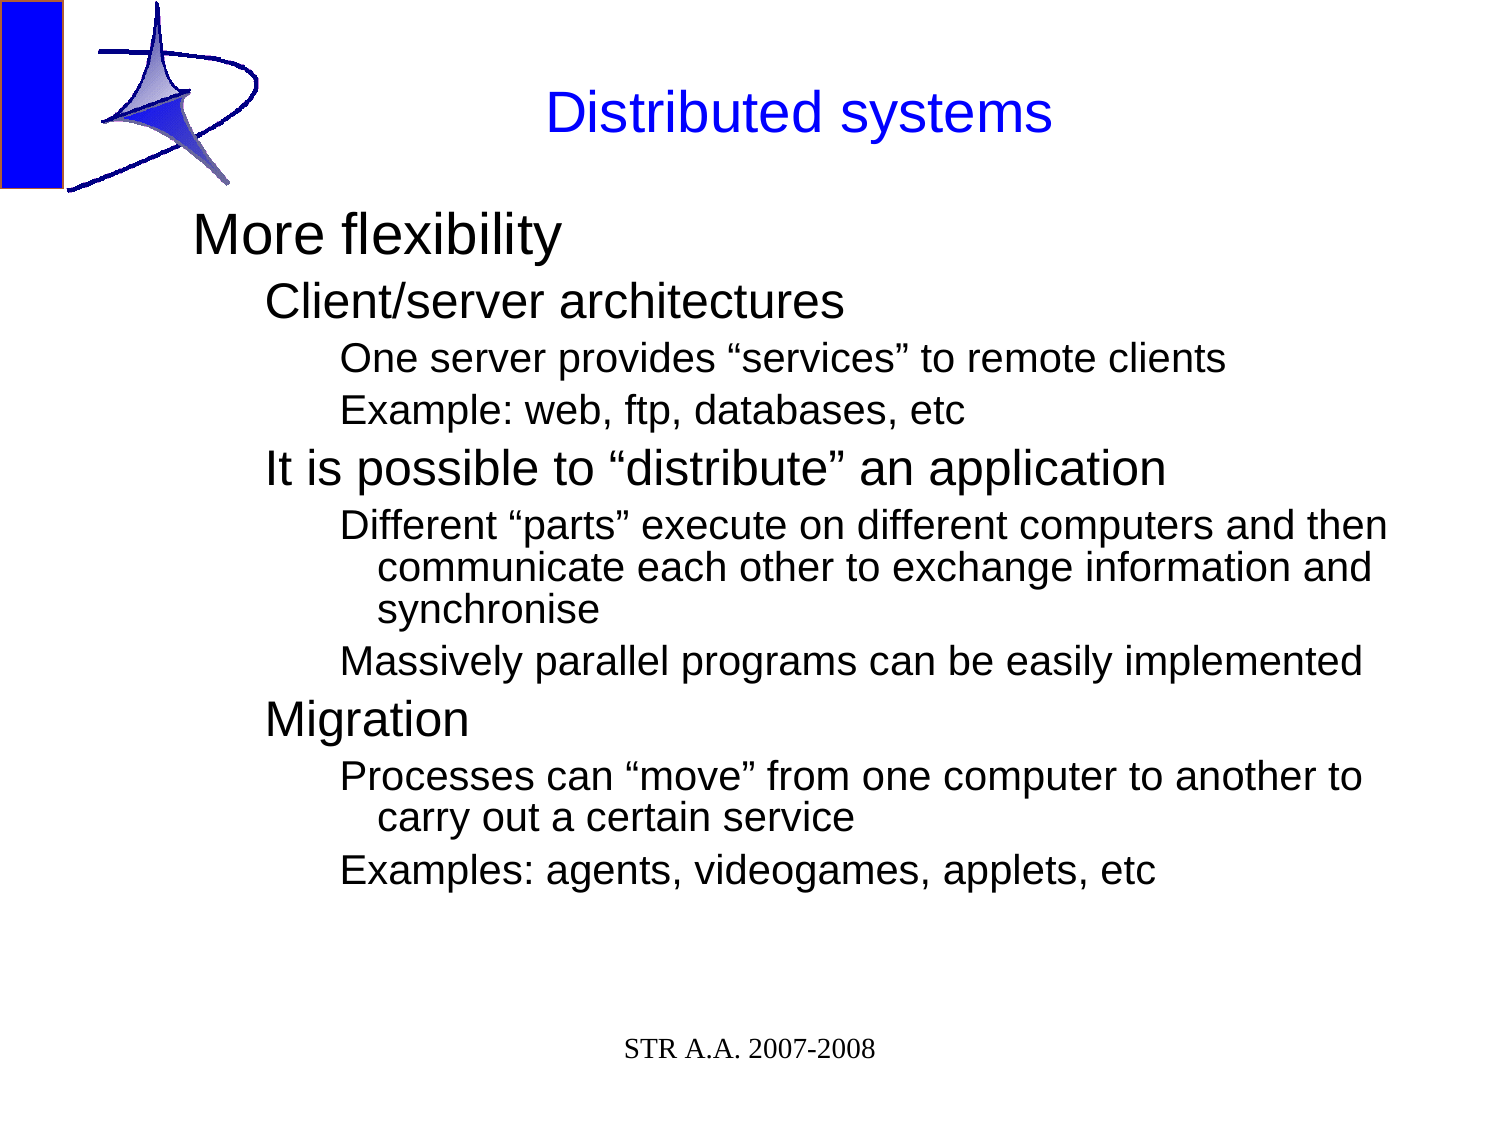

# Distributed systems
More flexibility
Client/server architectures
One server provides “services” to remote clients
Example: web, ftp, databases, etc
It is possible to “distribute” an application
Different “parts” execute on different computers and then communicate each other to exchange information and synchronise
Massively parallel programs can be easily implemented
Migration
Processes can “move” from one computer to another to carry out a certain service
Examples: agents, videogames, applets, etc
STR A.A. 2007-2008